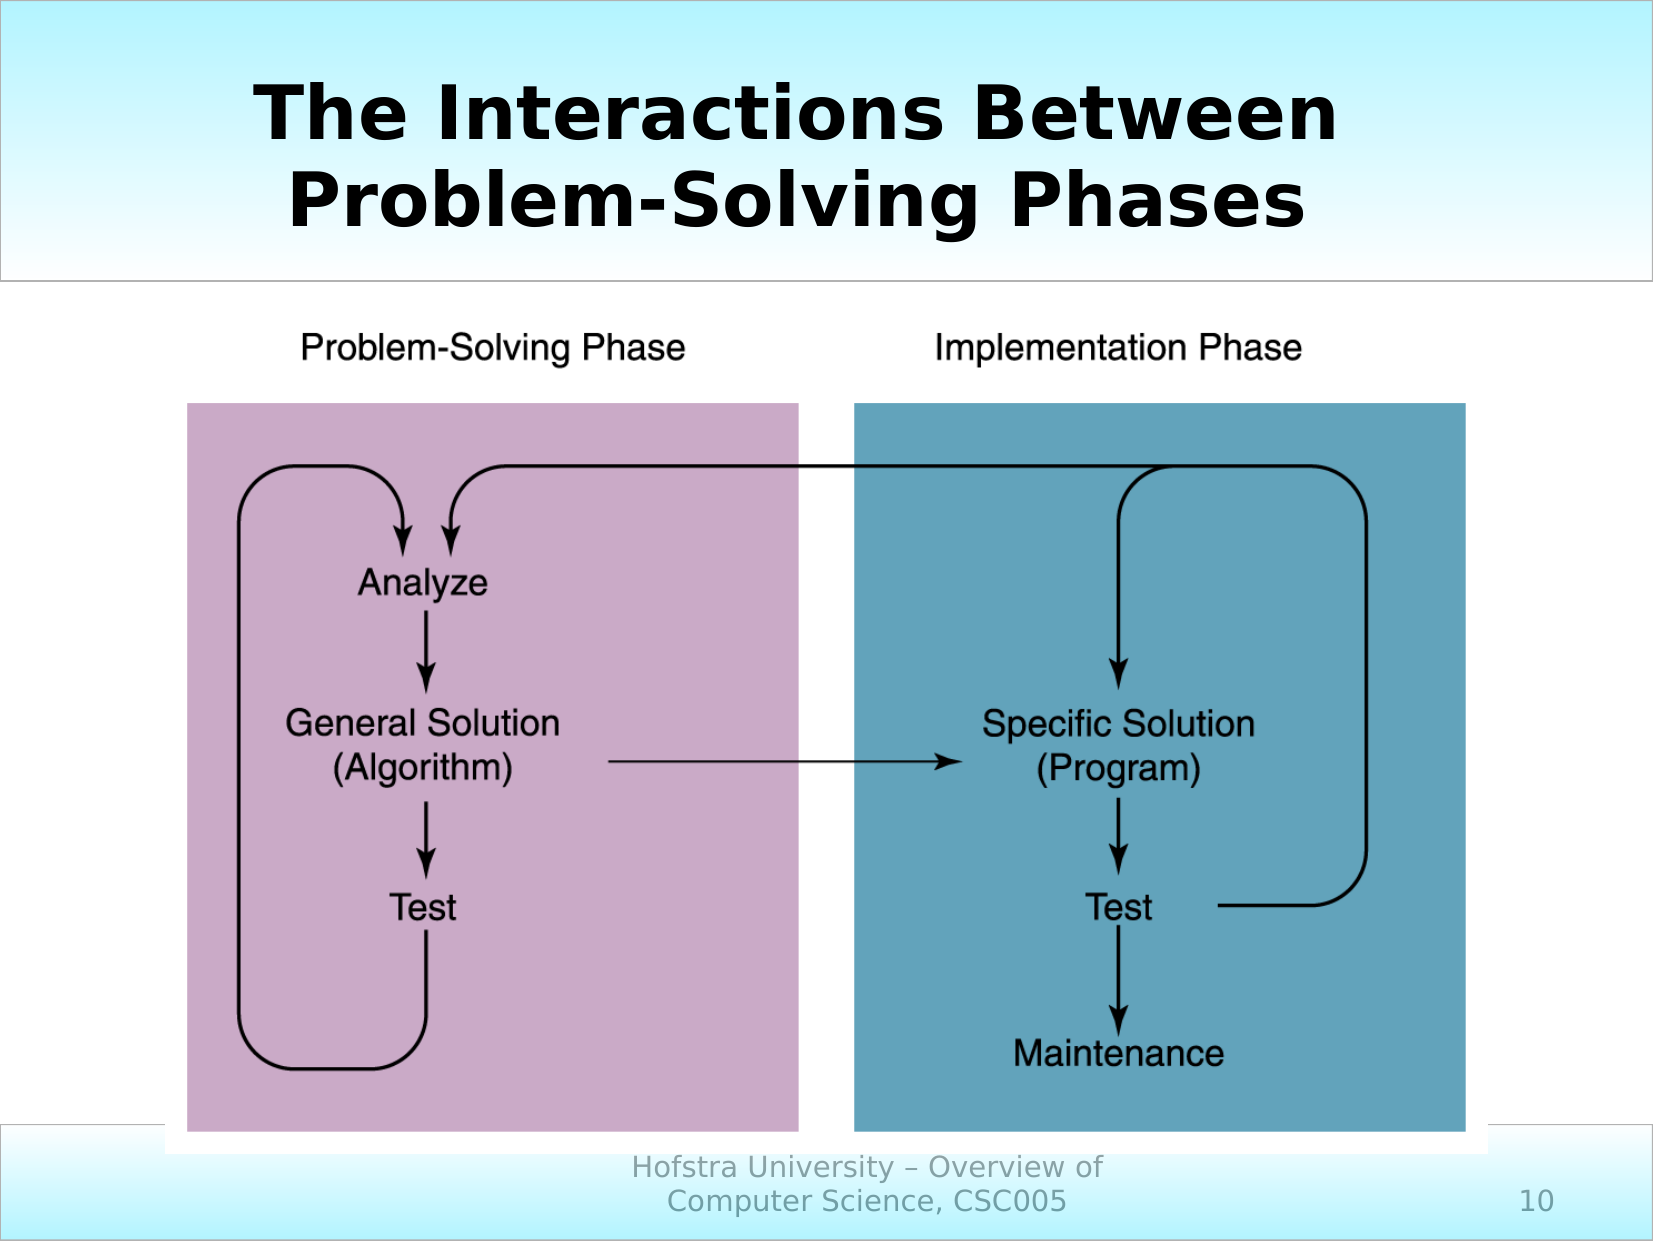

# The Interactions Between Problem-Solving Phases
10